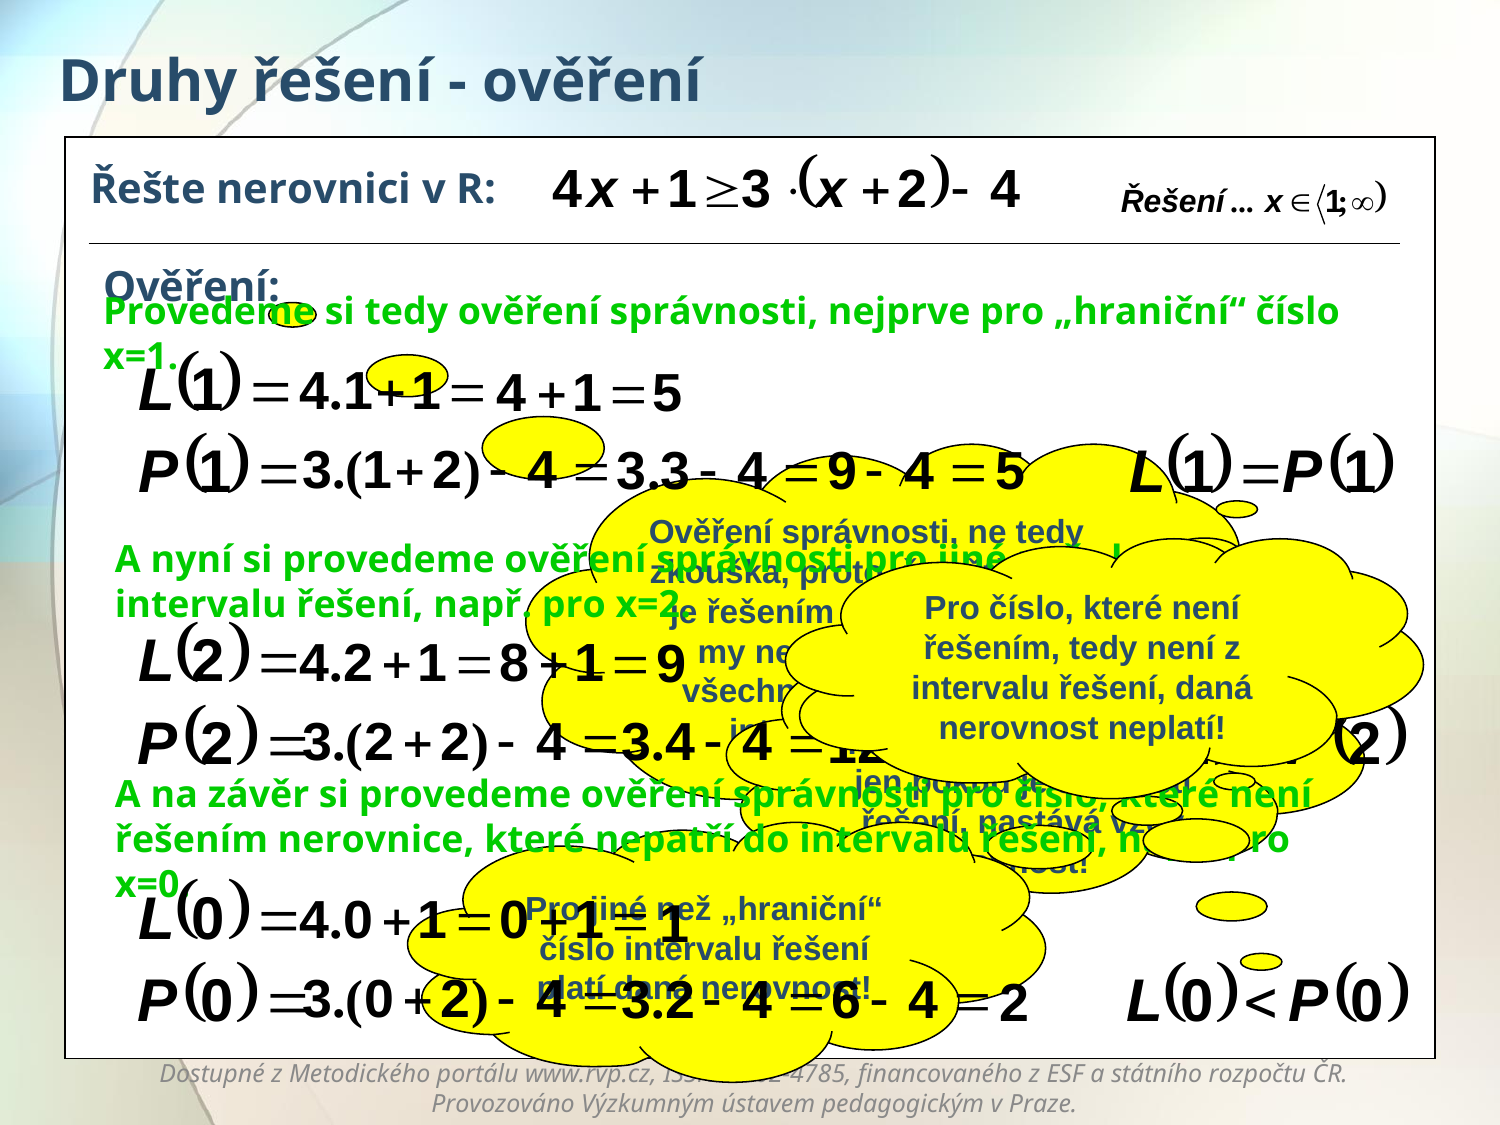

Druhy řešení - ověření
# Řešte nerovnici v R:
Ověření:
Provedeme si tedy ověření správnosti, nejprve pro „hraniční“ číslo x=1.
Ověření správnosti, ne tedy zkouška, proto, že většinou je řešením celý interval a my nemáme možnost všechna čísla z daného intervalu dosadit.
Pro číslo, které není řešením, tedy není z intervalu řešení, daná nerovnost neplatí!
A nyní si provedeme ověření správnosti pro jiné než „krajní“ číslo intervalu řešení, např. pro x=2.
Pro hraniční bod intervalu řešení, ovšem jen pokud je součástí řešení, nastává vždy rovnost!
A na závěr si provedeme ověření správnosti pro číslo, které není řešením nerovnice, které nepatří do intervalu řešení, např. pro x=0.
Pro jiné než „hraniční“ číslo intervalu řešení platí daná nerovnost!